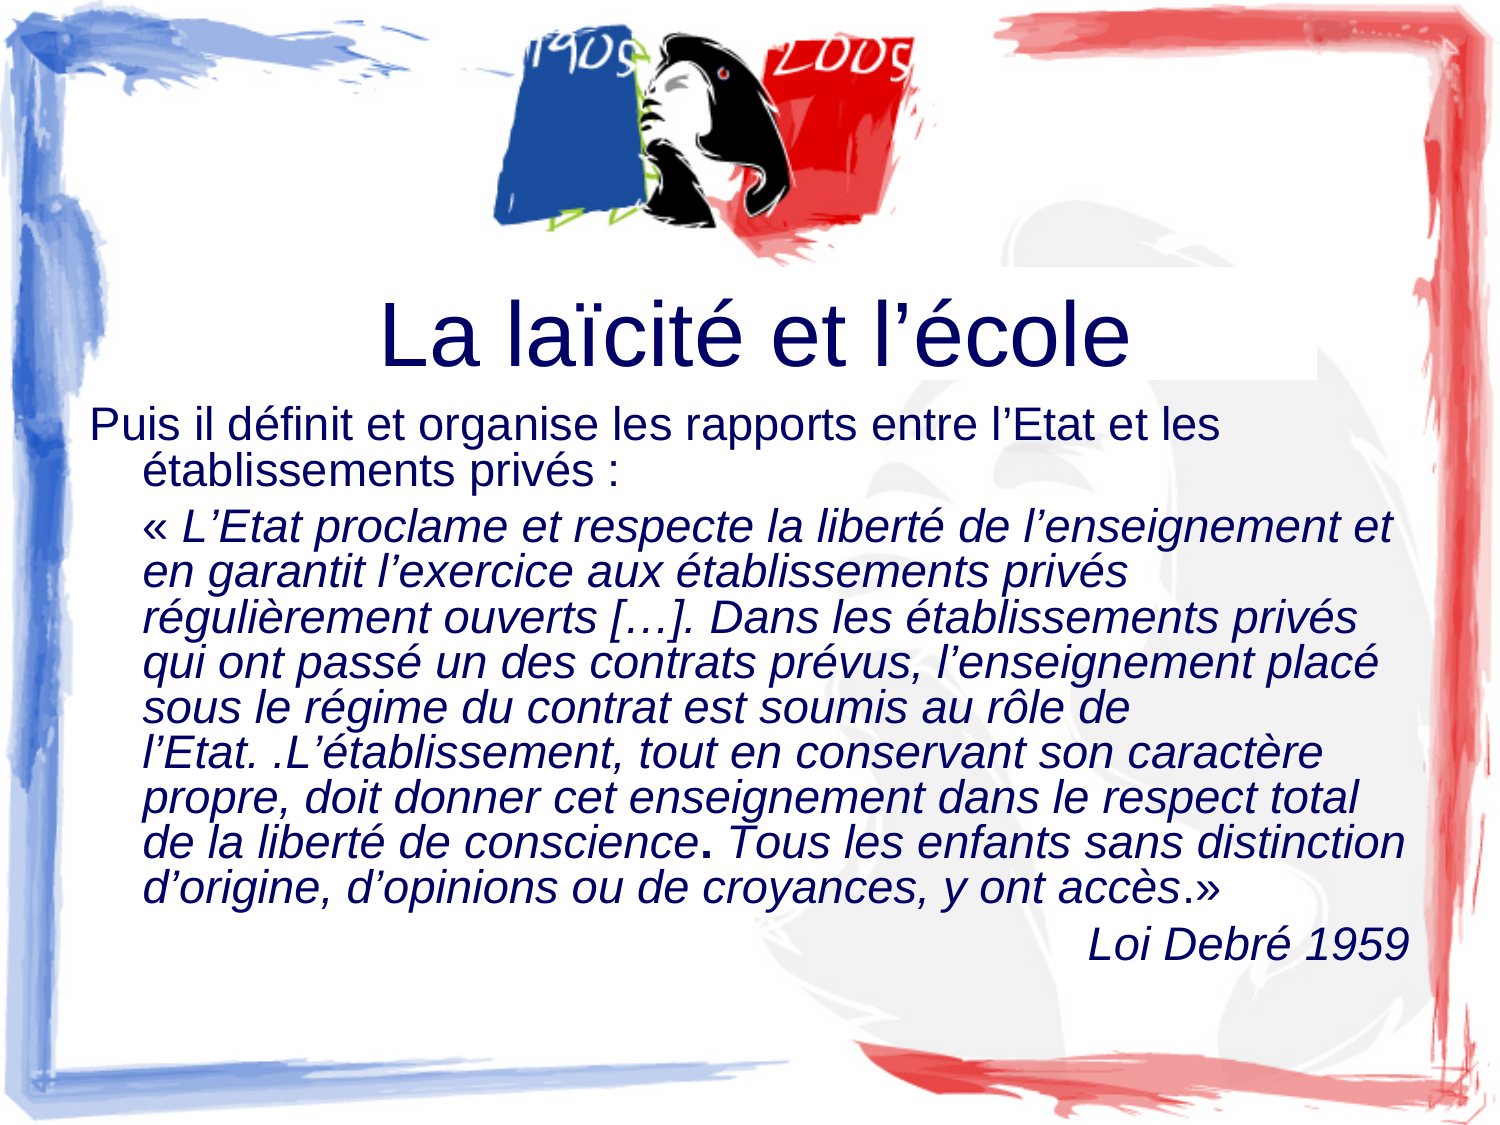

# La laïcité et l’école
Puis il définit et organise les rapports entre l’Etat et les établissements privés :
 	« L’Etat proclame et respecte la liberté de l’enseignement et en garantit l’exercice aux établissements privés régulièrement ouverts […]. Dans les établissements privés qui ont passé un des contrats prévus, l’enseignement placé sous le régime du contrat est soumis au rôle de l’Etat. .L’établissement, tout en conservant son caractère propre, doit donner cet enseignement dans le respect total de la liberté de conscience. Tous les enfants sans distinction d’origine, d’opinions ou de croyances, y ont accès.»
Loi Debré 1959